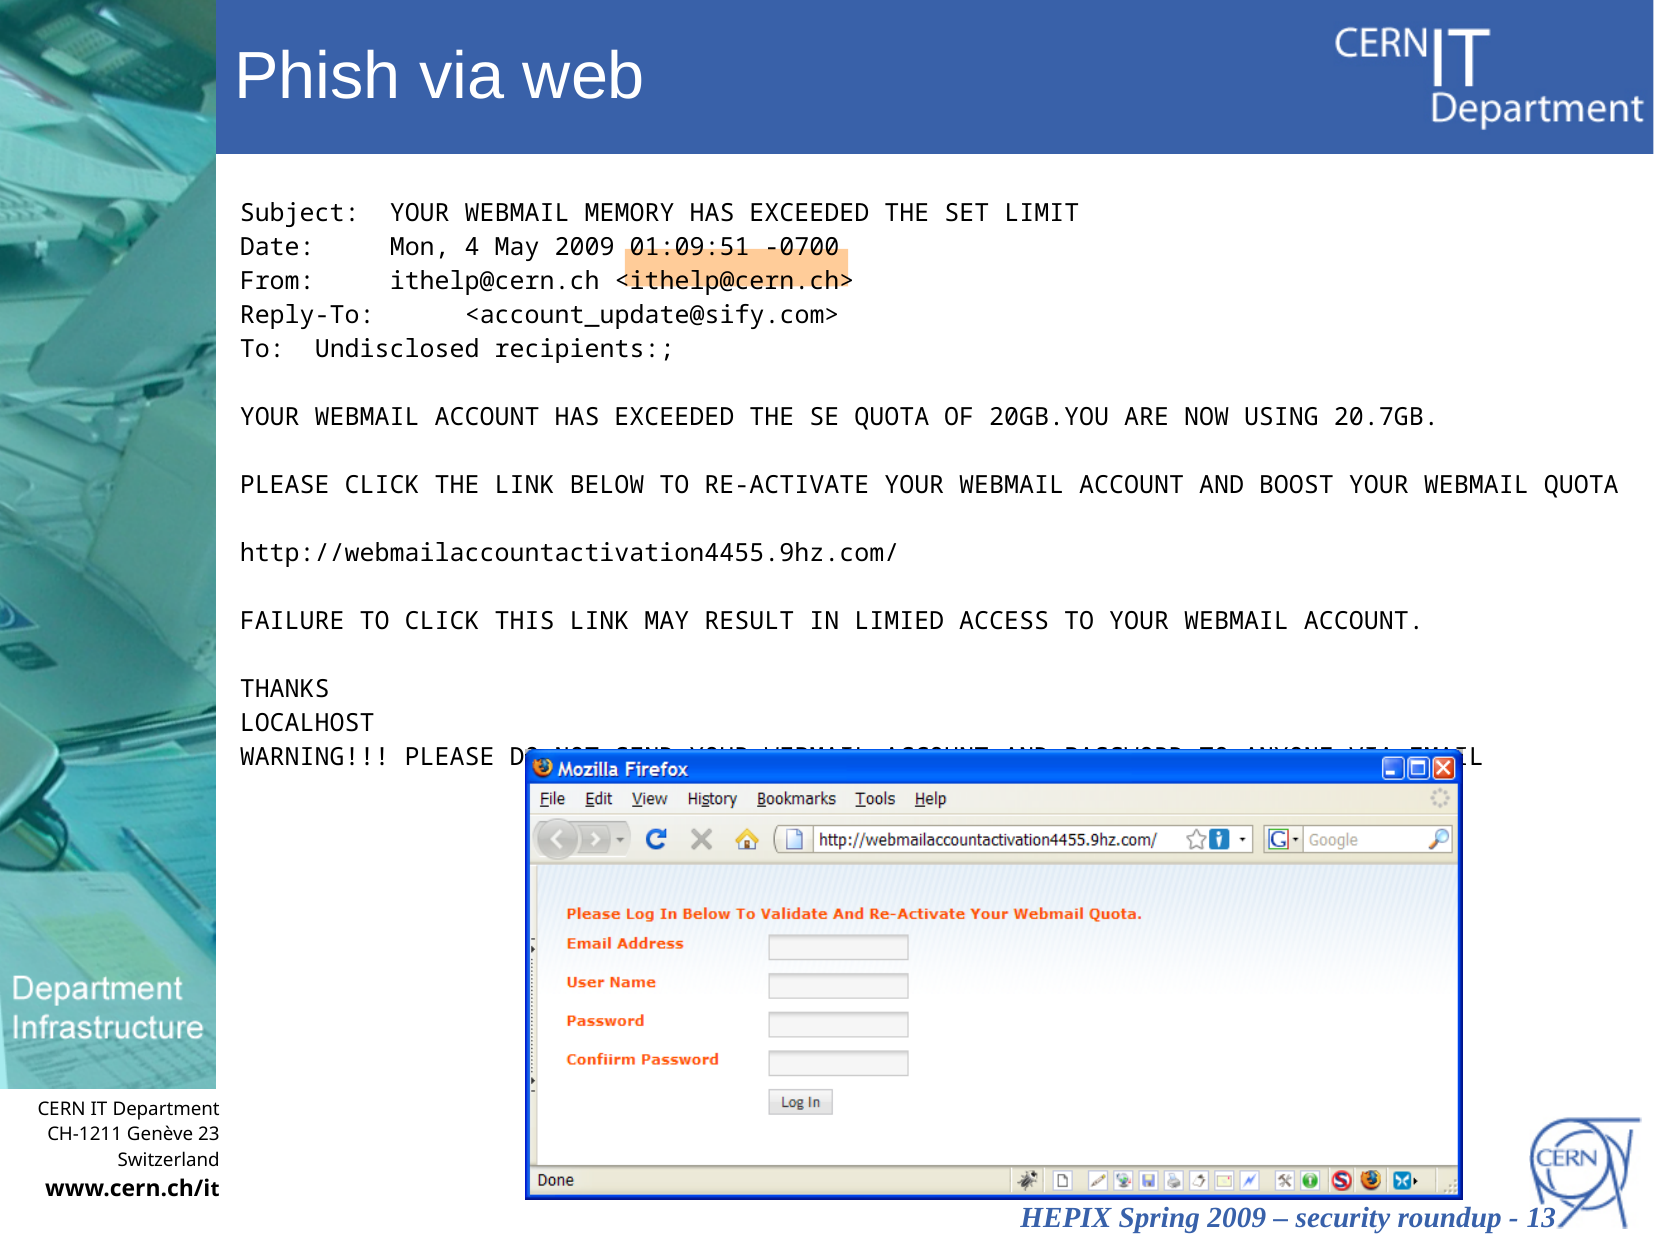

# Phish via web
Subject: 	YOUR WEBMAIL MEMORY HAS EXCEEDED THE SET LIMIT
Date: 	Mon, 4 May 2009 01:09:51 -0700
From: 	ithelp@cern.ch <ithelp@cern.ch>
Reply-To: 	<account_update@sify.com>
To: 	Undisclosed recipients:;
YOUR WEBMAIL ACCOUNT HAS EXCEEDED THE SE QUOTA OF 20GB.YOU ARE NOW USING 20.7GB.
PLEASE CLICK THE LINK BELOW TO RE-ACTIVATE YOUR WEBMAIL ACCOUNT AND BOOST YOUR WEBMAIL QUOTA
http://webmailaccountactivation4455.9hz.com/
FAILURE TO CLICK THIS LINK MAY RESULT IN LIMIED ACCESS TO YOUR WEBMAIL ACCOUNT.
THANKS
LOCALHOST
WARNING!!! PLEASE DO NOT SEND YOUR WEBMAIL ACCOUNT AND PASSWORD TO ANYONE VIA EMAIL